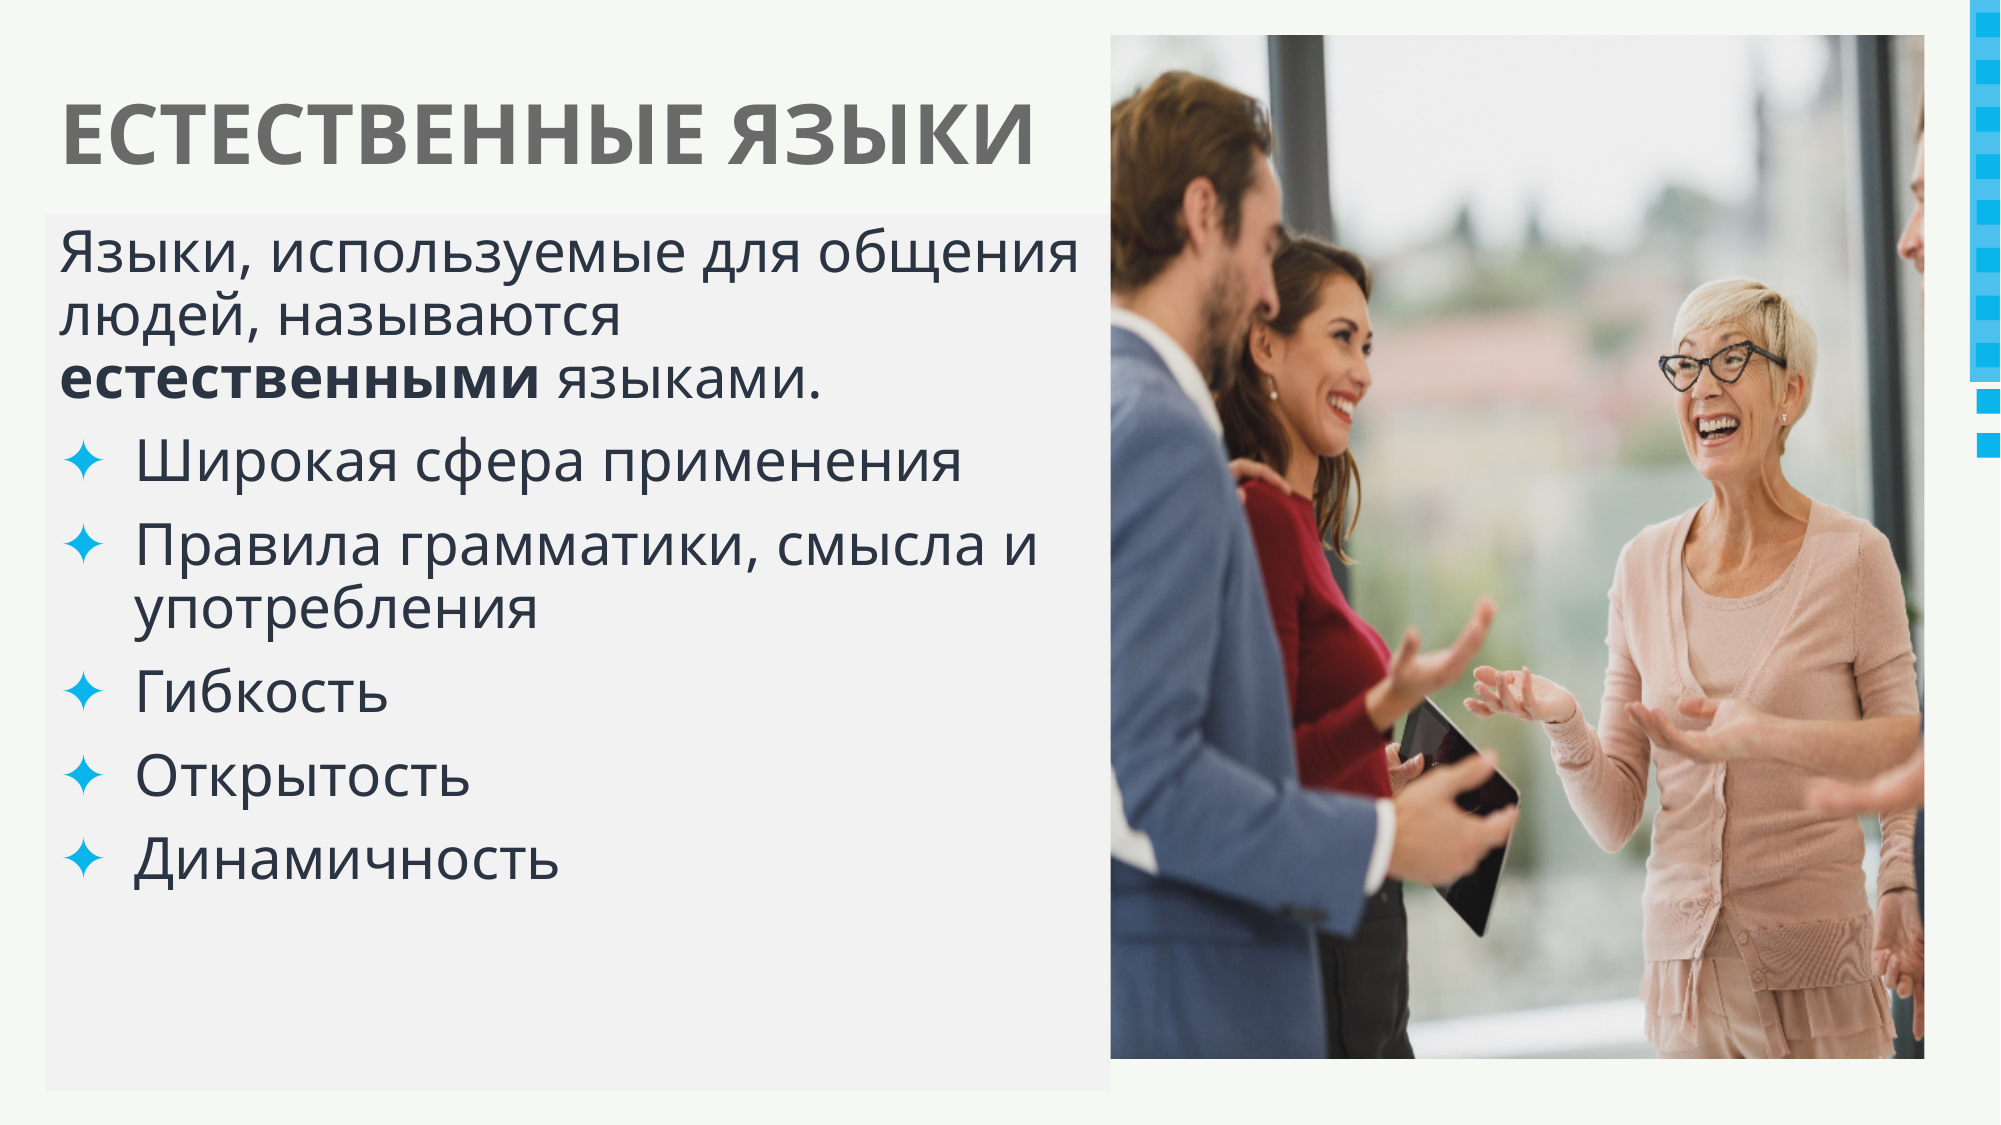

ЕСТЕСТВЕННЫЕ ЯЗЫКИ
# Языки, используемые для общения людей, называются естественными языками.
Широкая сфера применения
Правила грамматики, смысла и употребления
Гибкость
Открытость
Динамичность